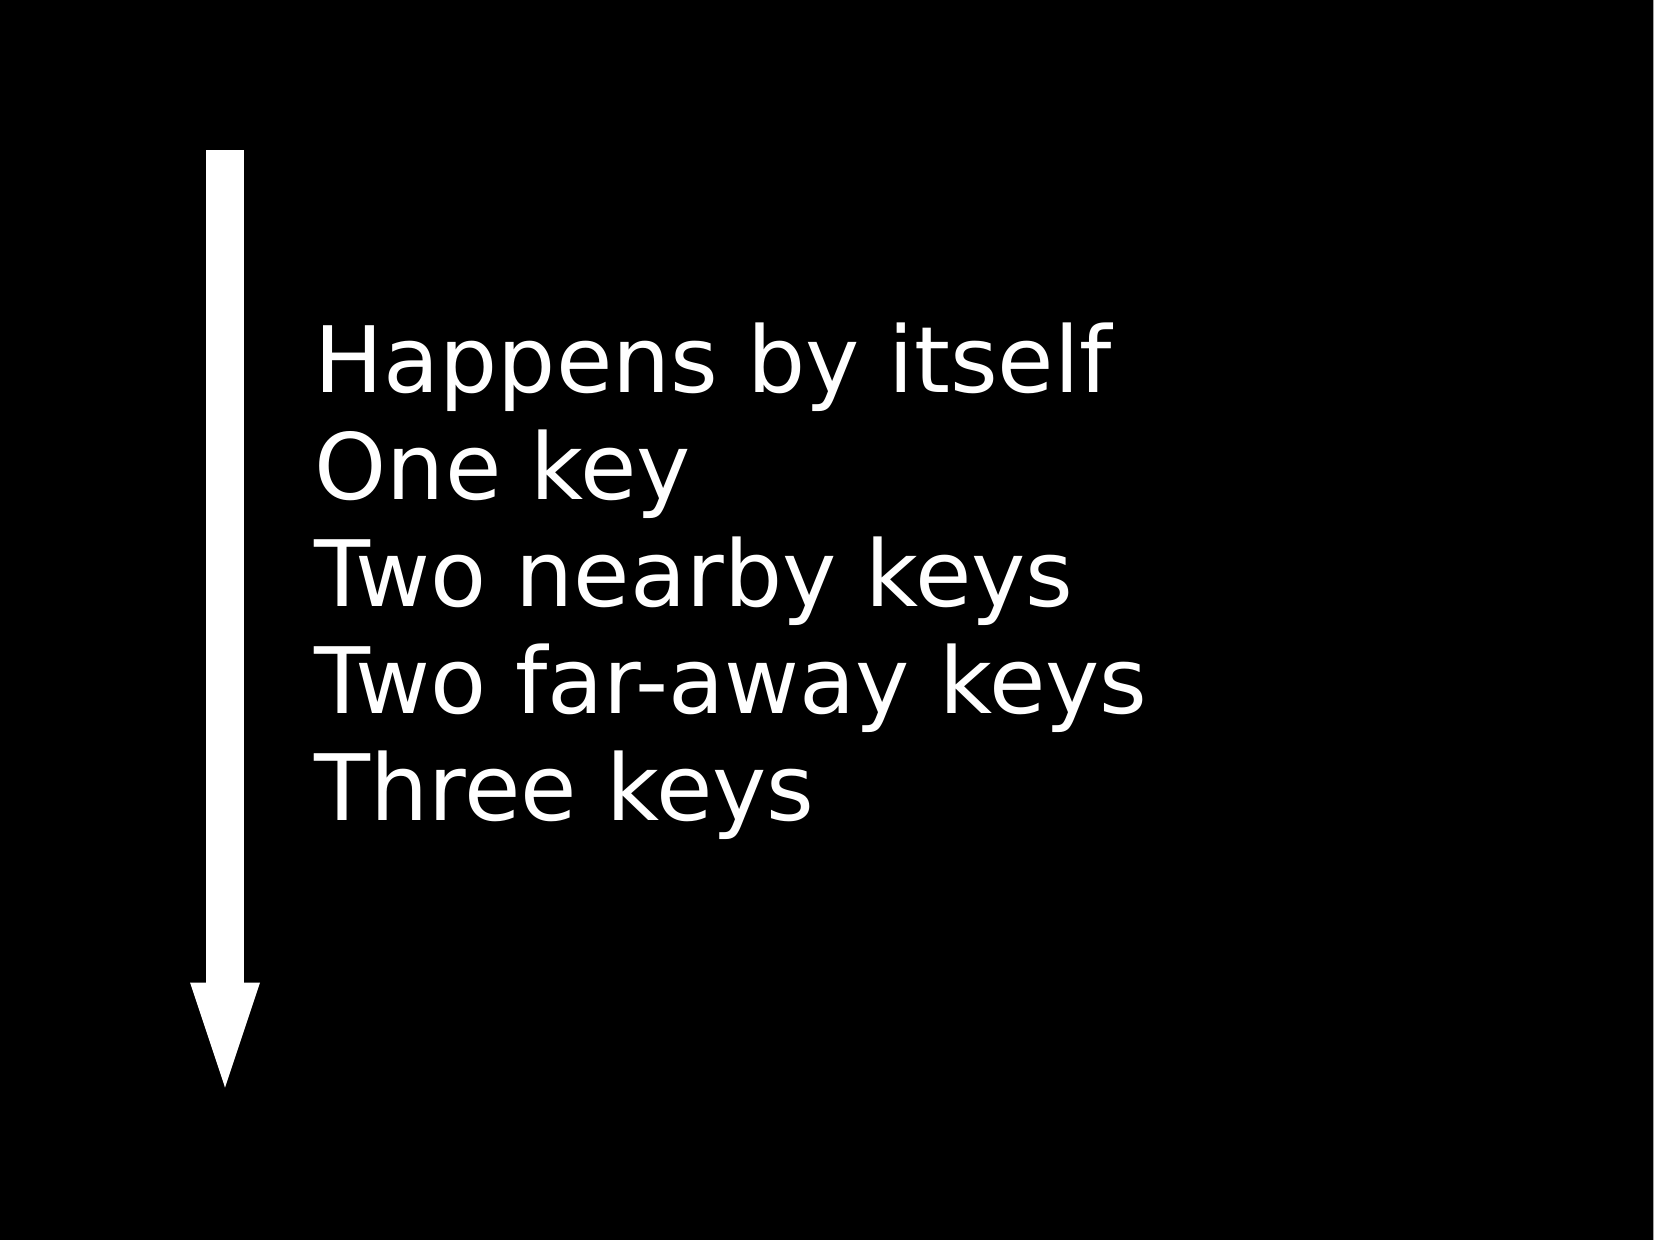

Happens by itself
One key
Two nearby keys
Two far-away keys
Three keys